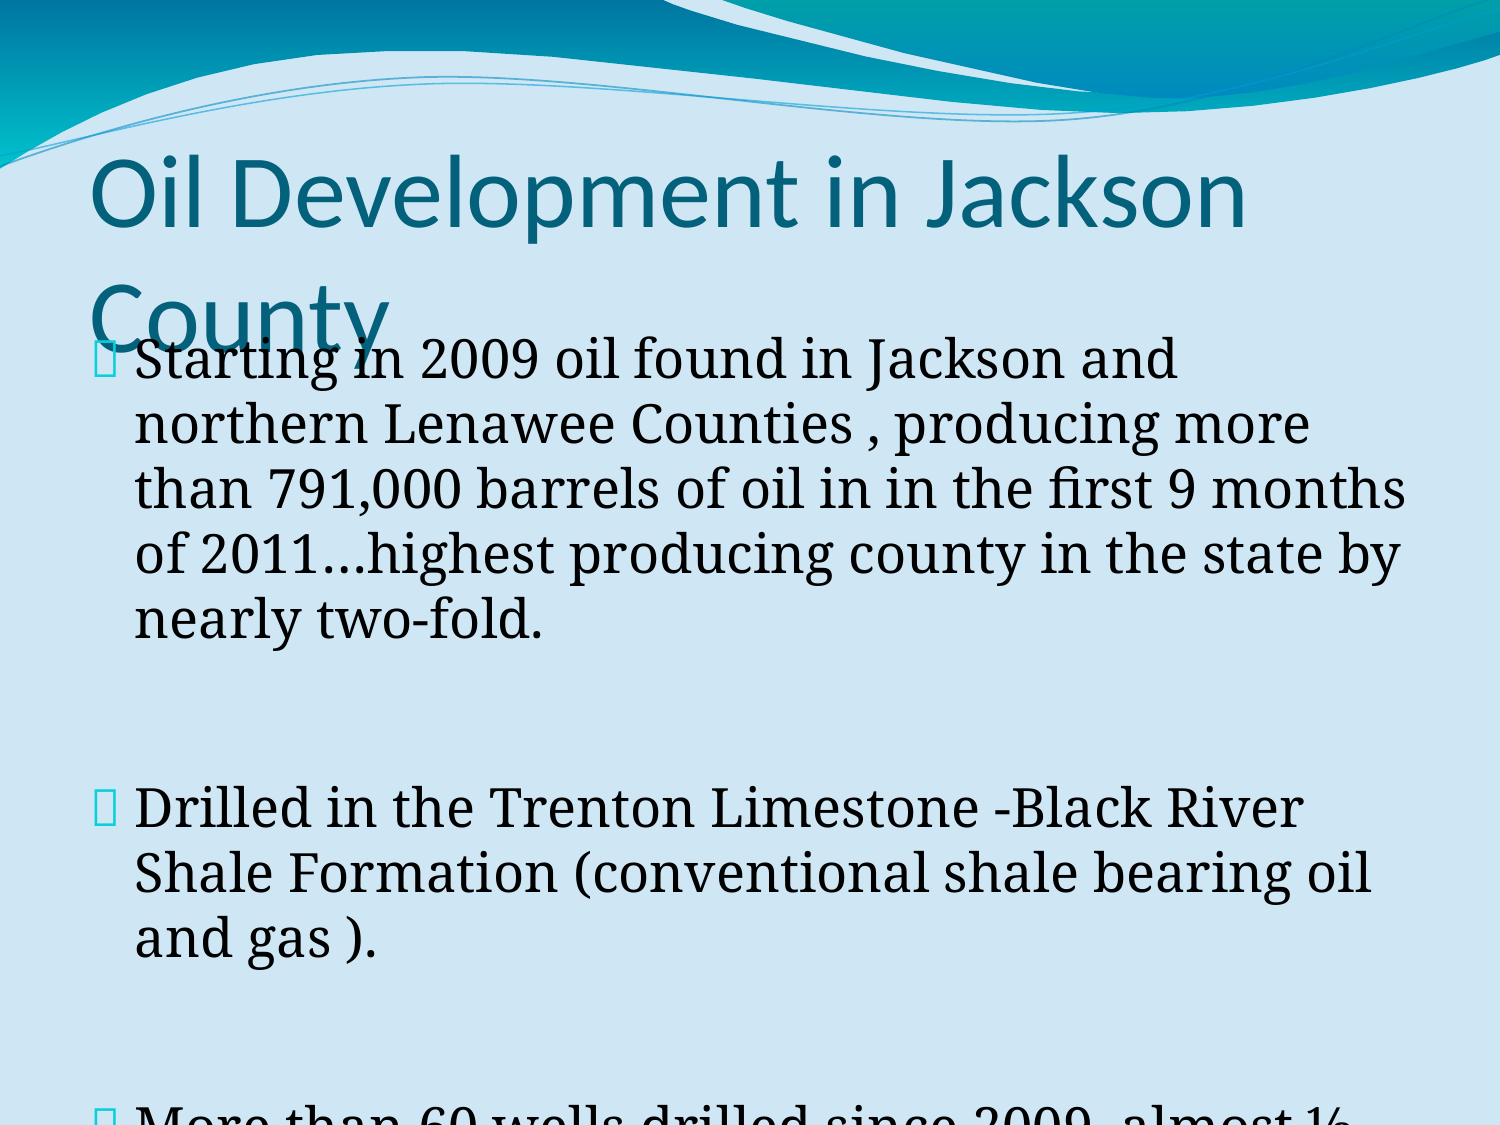

# Oil Development in Jackson County
Starting in 2009 oil found in Jackson and northern Lenawee Counties , producing more than 791,000 barrels of oil in in the first 9 months of 2011…highest producing county in the state by nearly two-fold.
Drilled in the Trenton Limestone -Black River Shale Formation (conventional shale bearing oil and gas ).
More than 60 wells drilled since 2009, almost ½ of them in Norvell Township, Irish Hills.